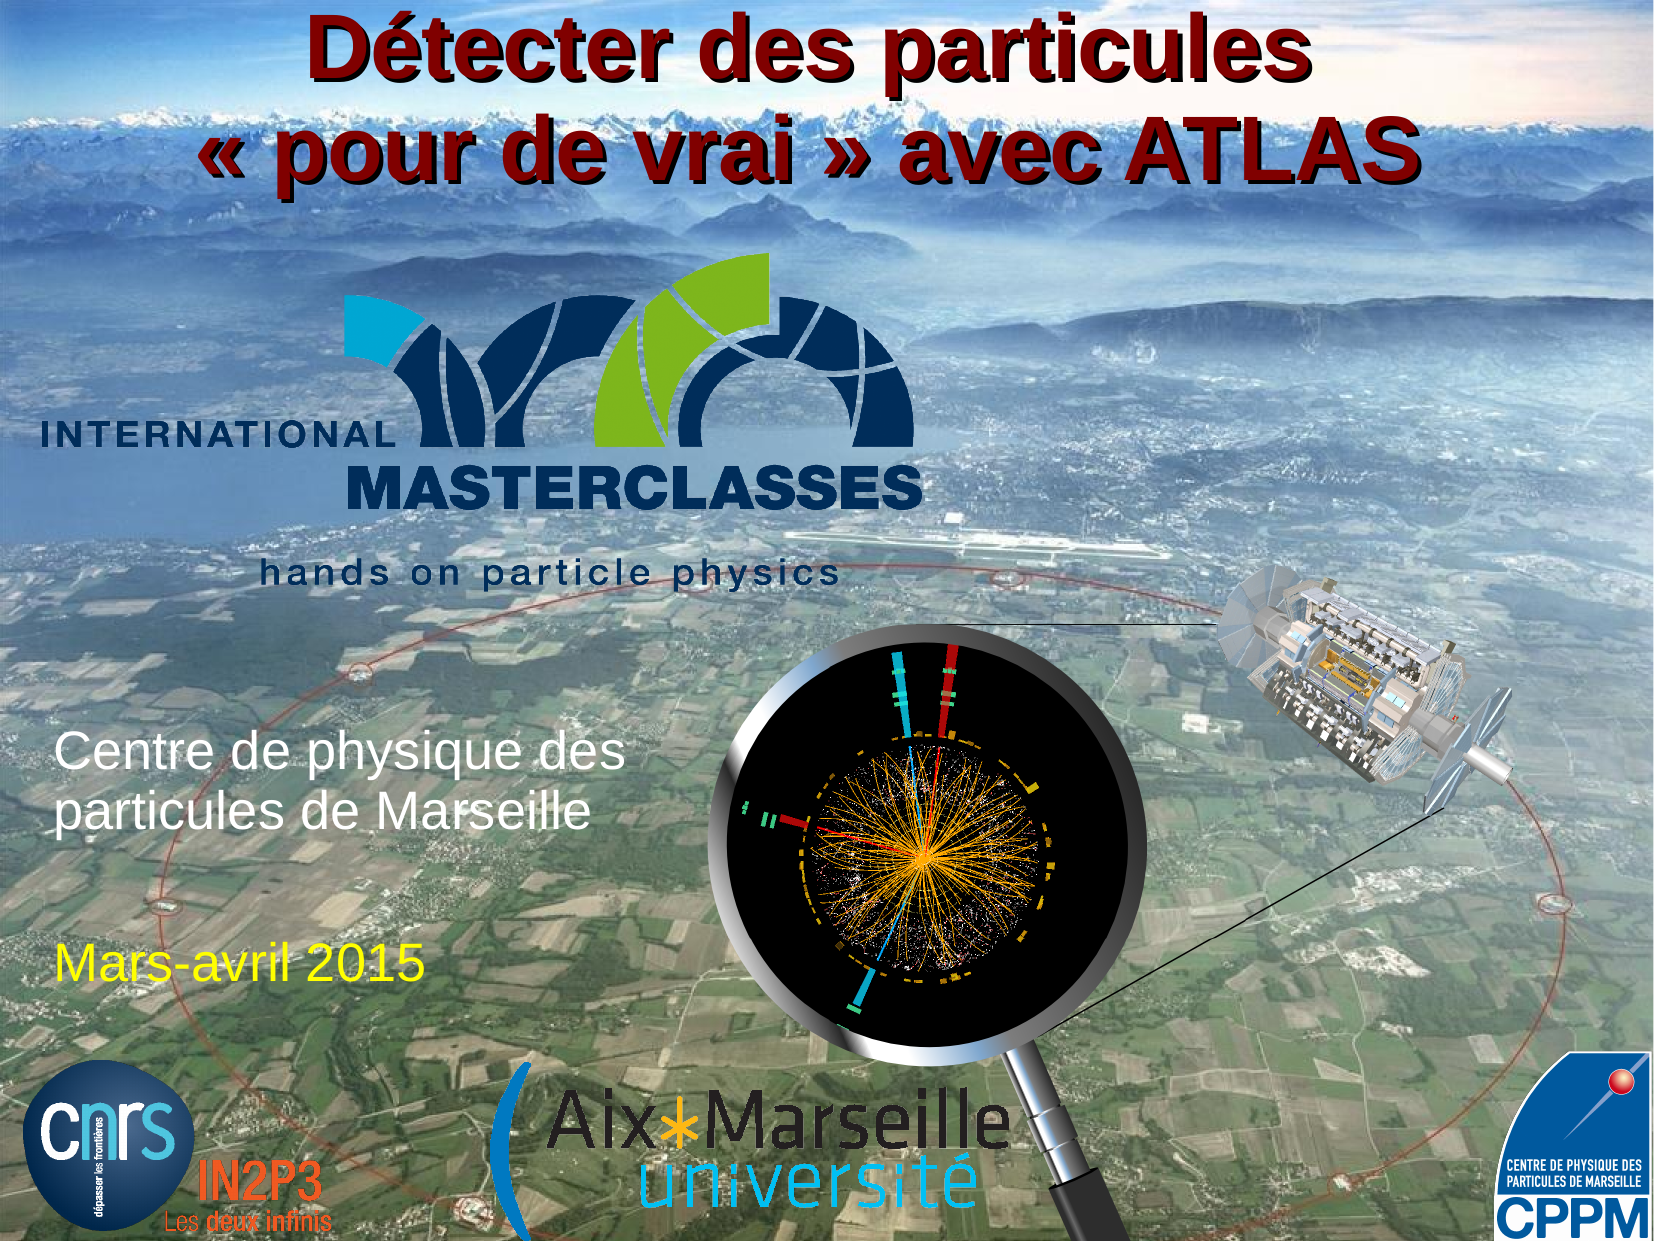

# Détecter des particules « pour de vrai » avec ATLAS
Centre de physique des particules de Marseille
Mars-avril 2015